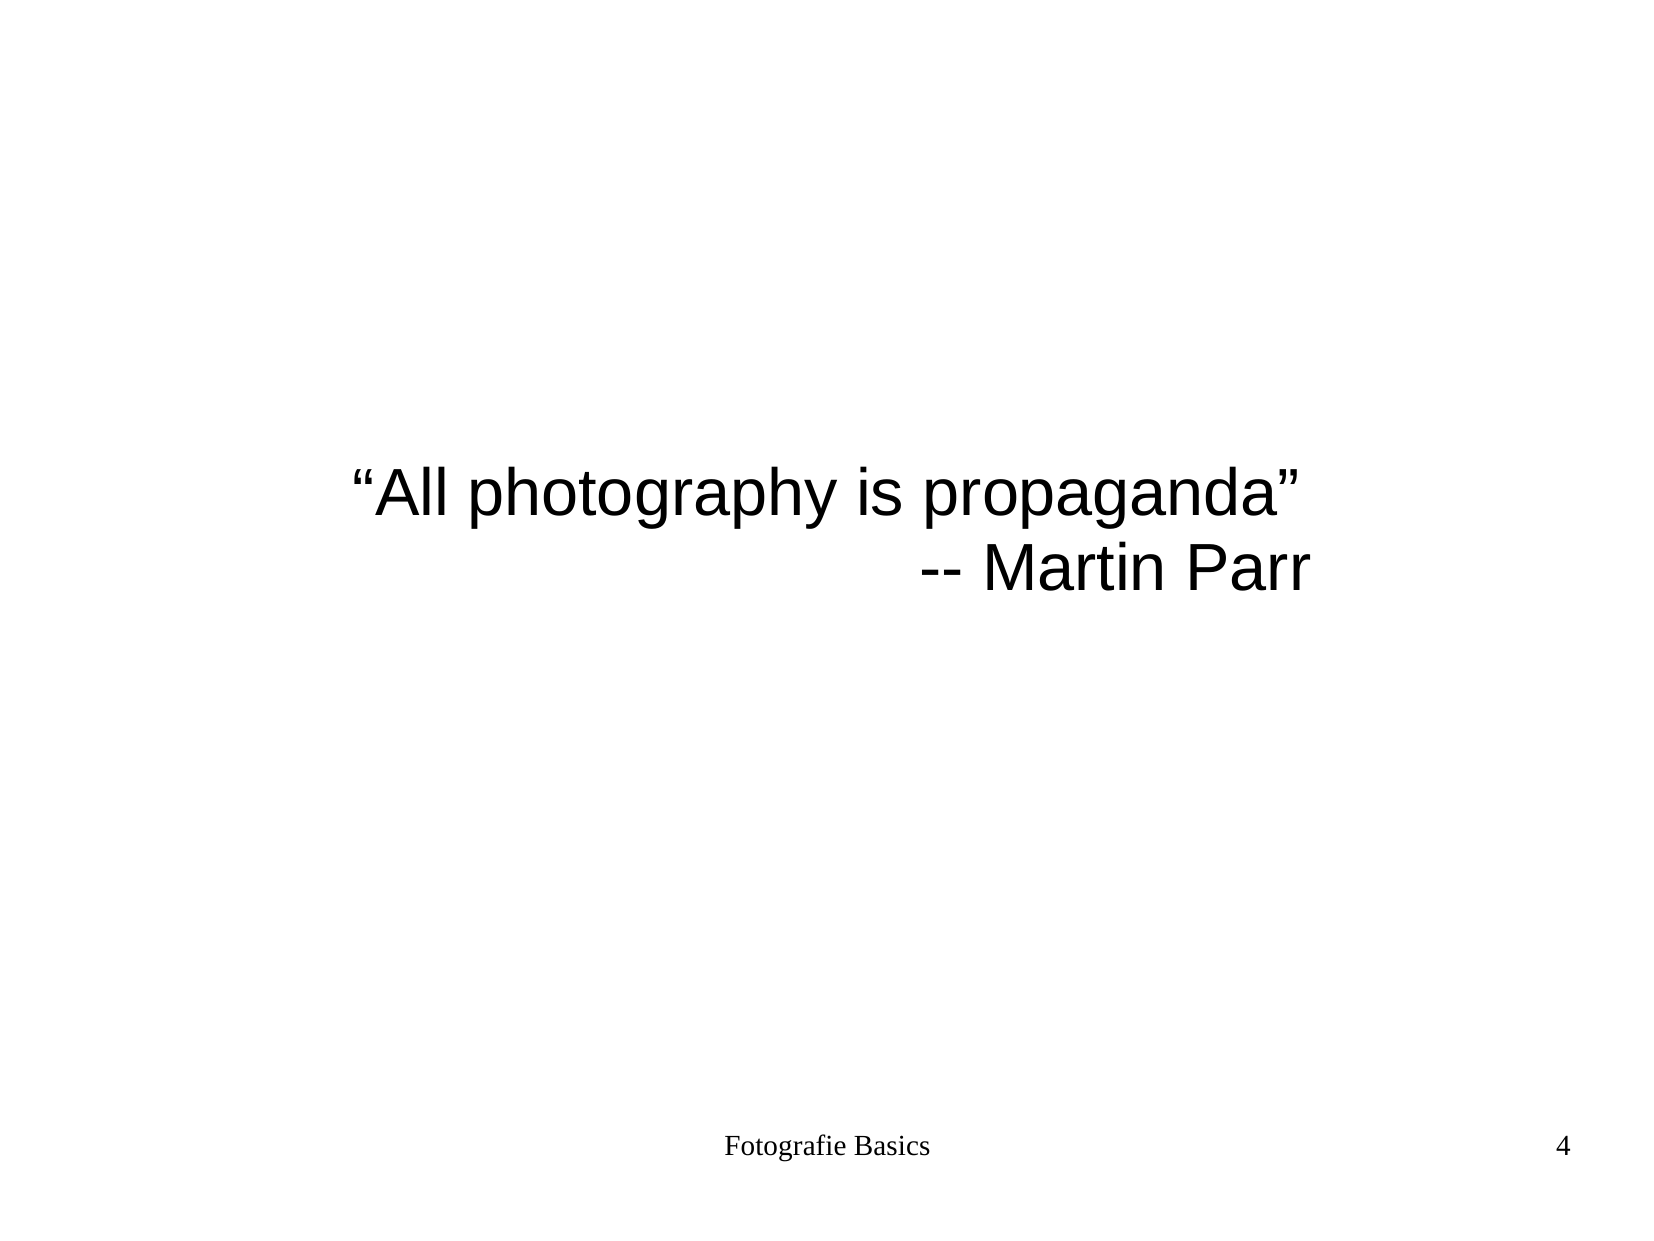

# “All photography is propaganda”
-- Martin Parr
Fotografie Basics
4